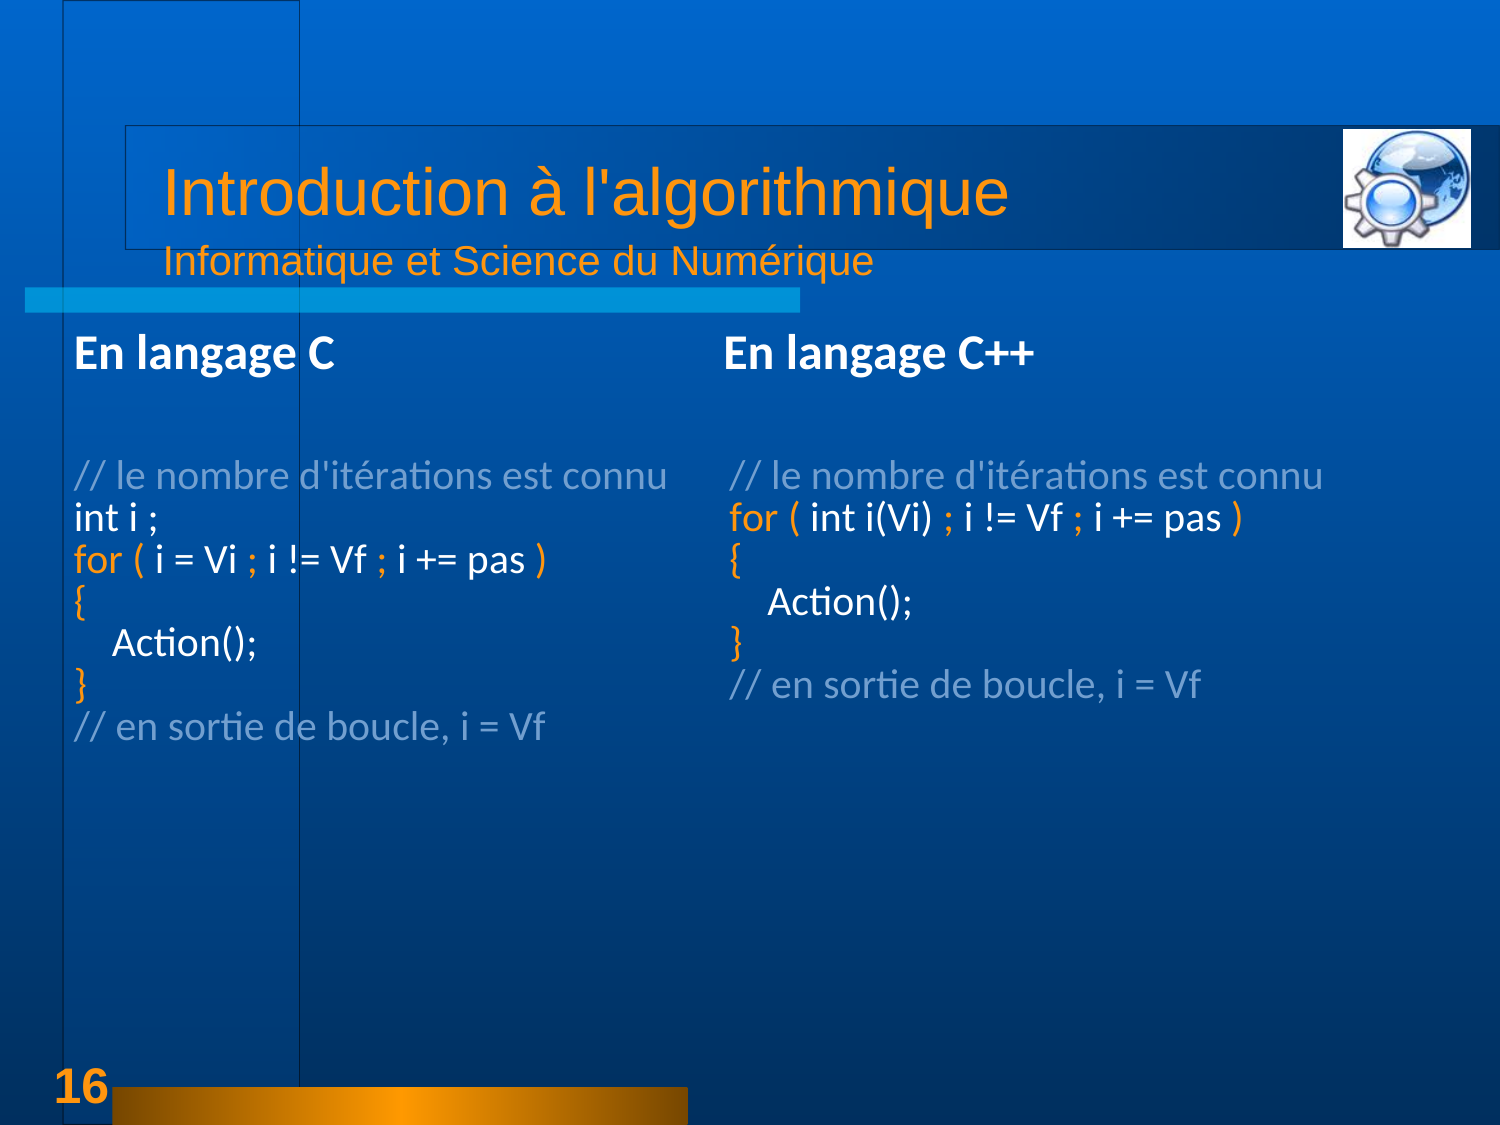

En langage C
En langage C++
// le nombre d'itérations est connu
int i ;
for ( i = Vi ; i != Vf ; i += pas )
{
 Action();
}
// en sortie de boucle, i = Vf
// le nombre d'itérations est connu
for ( int i(Vi) ; i != Vf ; i += pas )
{
 Action();
}
// en sortie de boucle, i = Vf